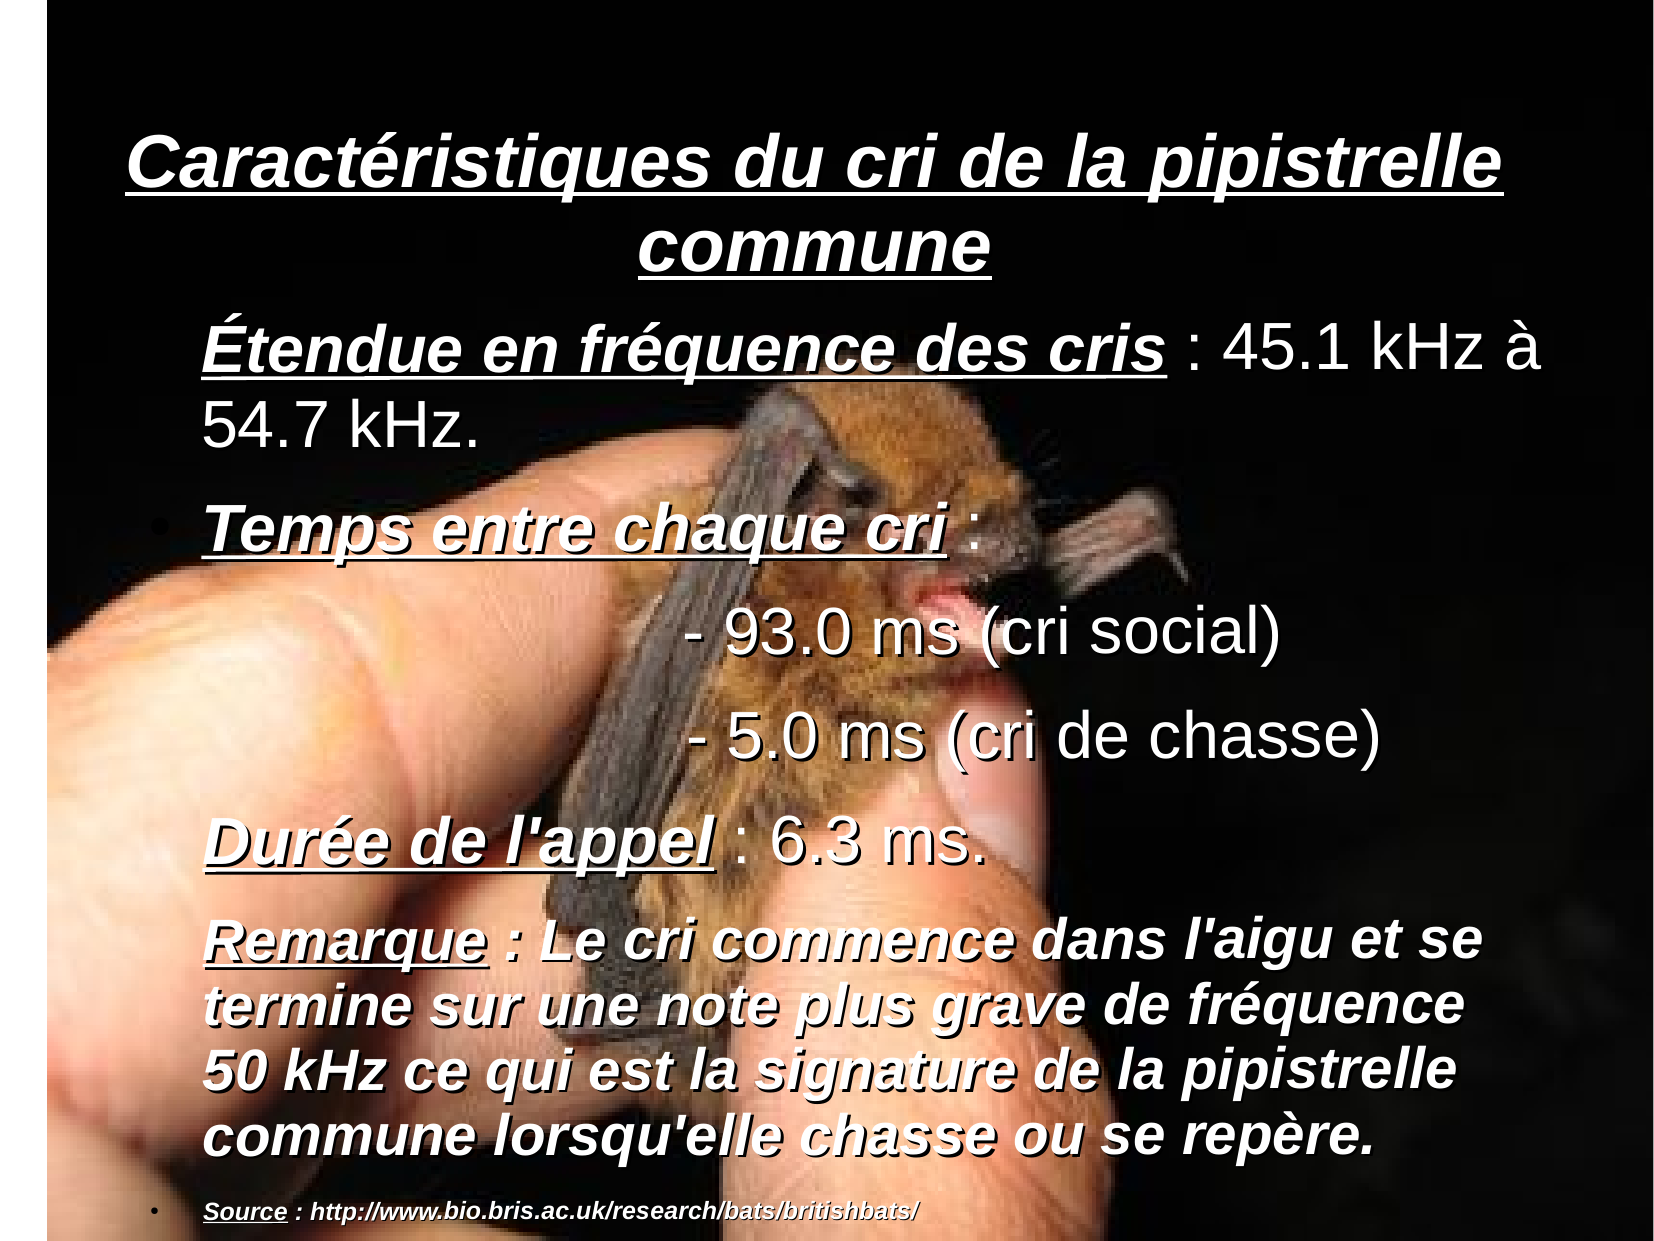

# Caractéristiques du cri de la pipistrelle commune
Étendue en fréquence des cris : 45.1 kHz à 54.7 kHz.
Temps entre chaque cri :
 - 93.0 ms (cri social)
 - 5.0 ms (cri de chasse)
Durée de l'appel : 6.3 ms.
Remarque : Le cri commence dans l'aigu et se termine sur une note plus grave de fréquence 50 kHz ce qui est la signature de la pipistrelle commune lorsqu'elle chasse ou se repère.
Source : http://www.bio.bris.ac.uk/research/bats/britishbats/